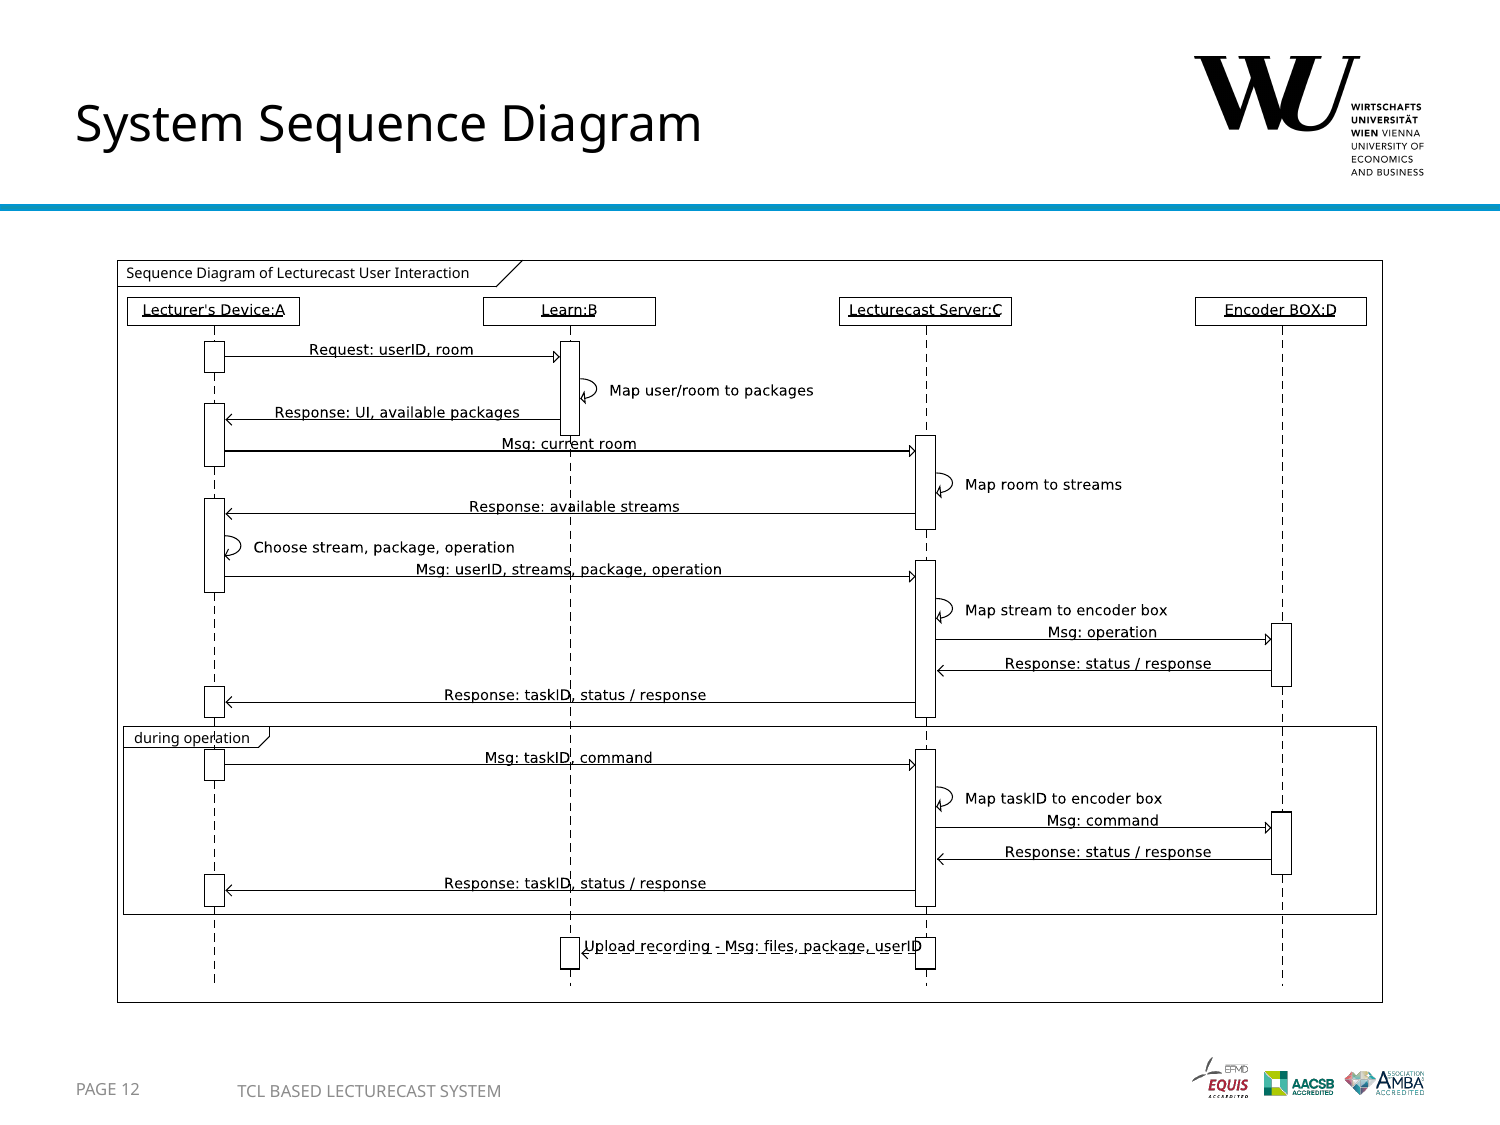

# System Sequence Diagram
Page
Tcl based lecturecast system